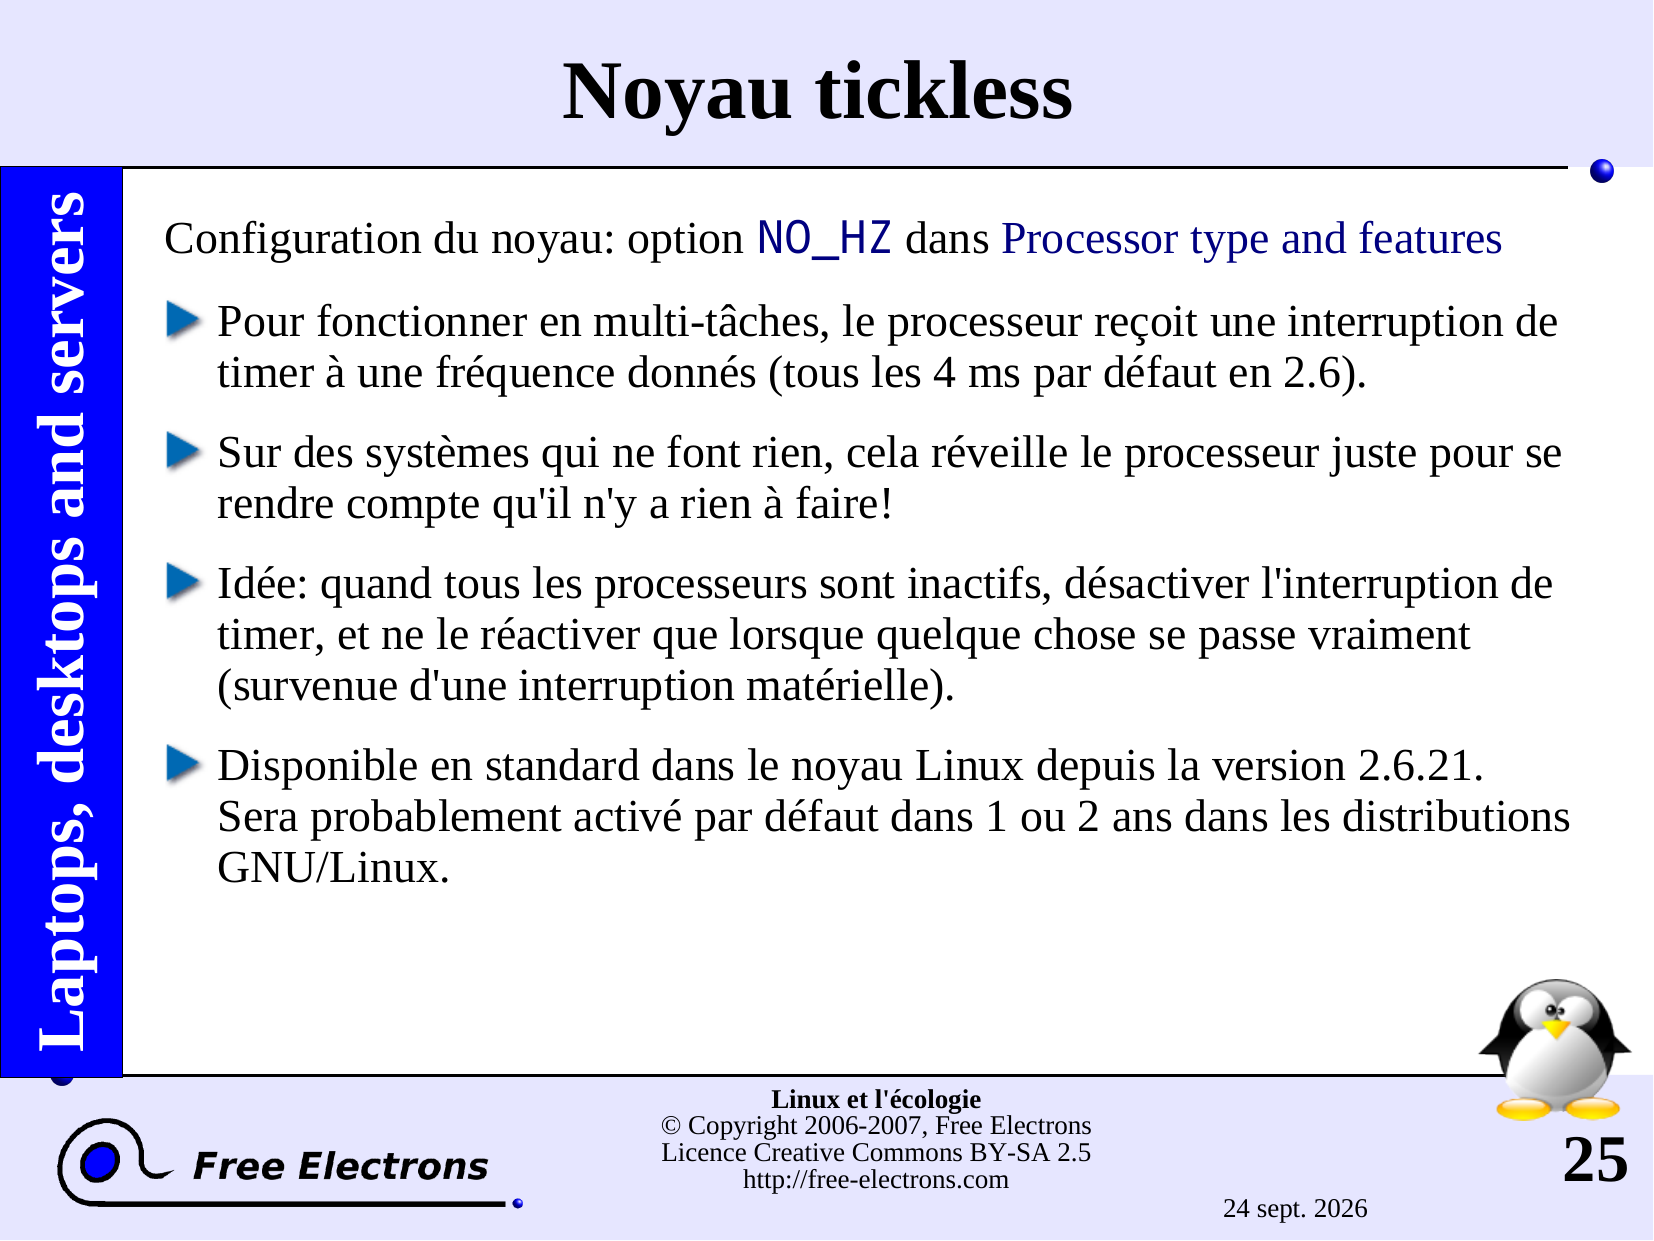

# Noyau tickless
Configuration du noyau: option NO_HZ dans Processor type and features
Pour fonctionner en multi-tâches, le processeur reçoit une interruption de timer à une fréquence donnés (tous les 4 ms par défaut en 2.6).
Sur des systèmes qui ne font rien, cela réveille le processeur juste pour se rendre compte qu'il n'y a rien à faire!
Idée: quand tous les processeurs sont inactifs, désactiver l'interruption de timer, et ne le réactiver que lorsque quelque chose se passe vraiment (survenue d'une interruption matérielle).
Disponible en standard dans le noyau Linux depuis la version 2.6.21.
Sera probablement activé par défaut dans 1 ou 2 ans dans les distributions GNU/Linux.
Laptops, desktops and servers